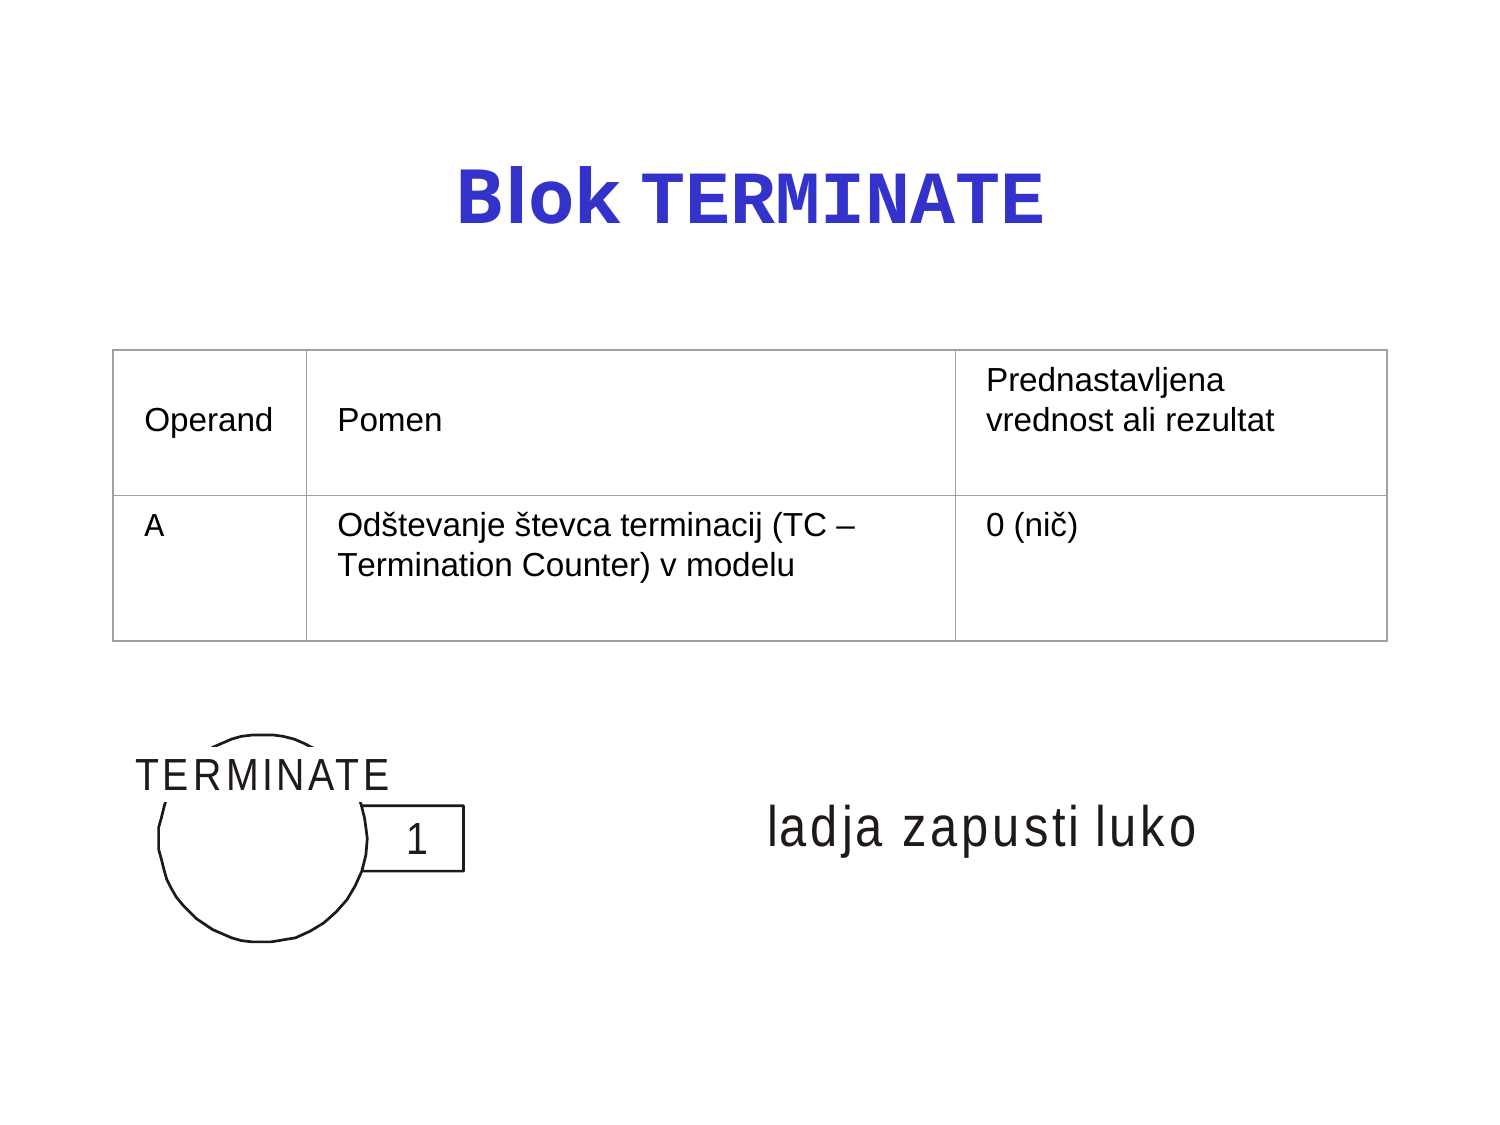

# Blok TERMINATE
Operand
Pomen
Prednastavljena vrednost ali rezultat
A
Odštevanje števca terminacij (TC – Termination Counter) v modelu
0 (nič)